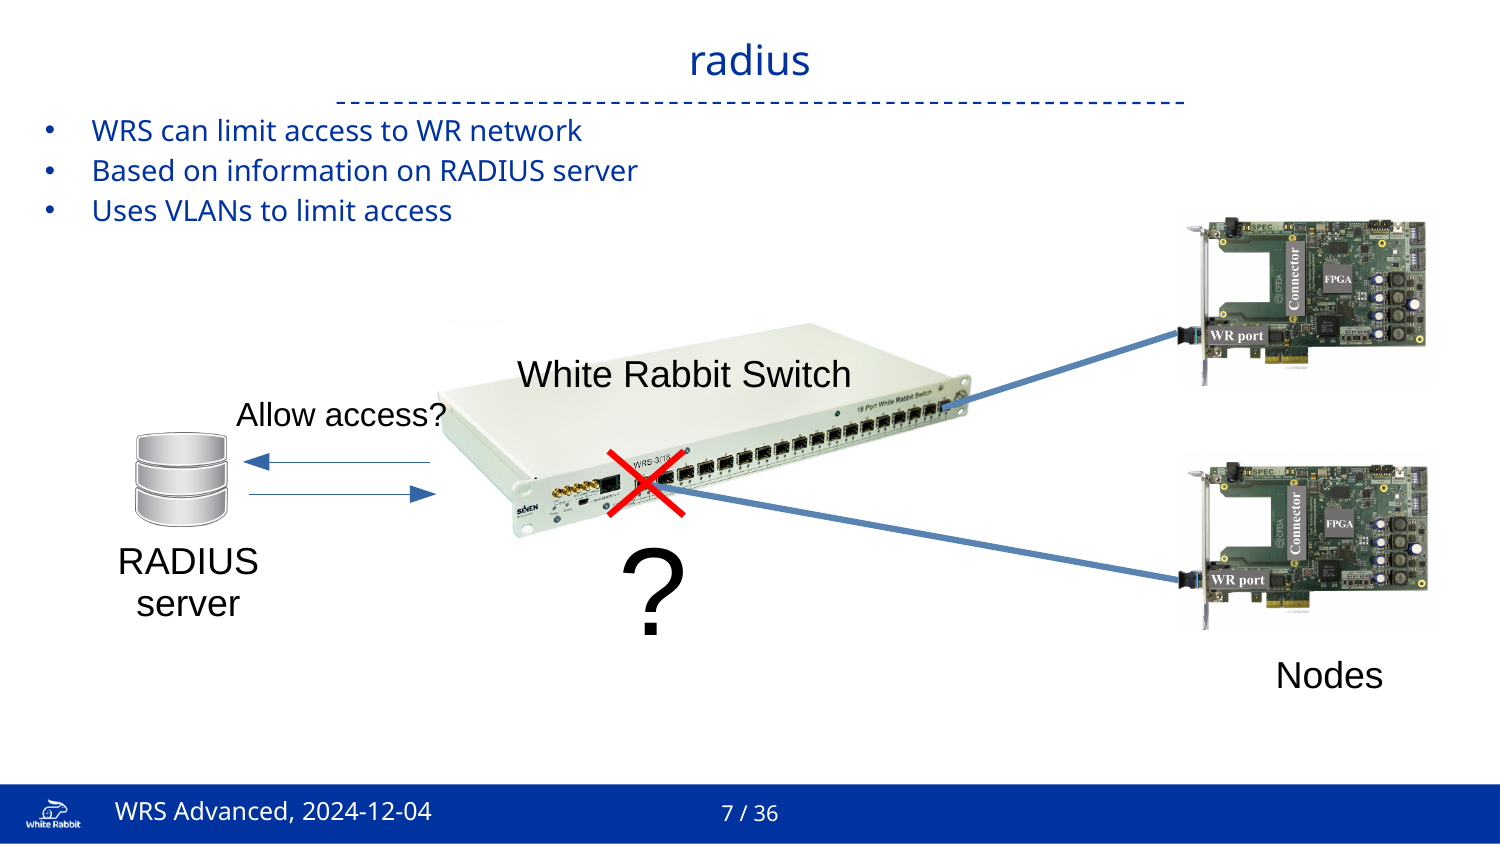

# radius
WRS can limit access to WR network
Based on information on RADIUS server
Uses VLANs to limit access
White Rabbit Switch
Allow access?
?
RADIUS
server
Nodes
WRS Advanced, 2024-12-04